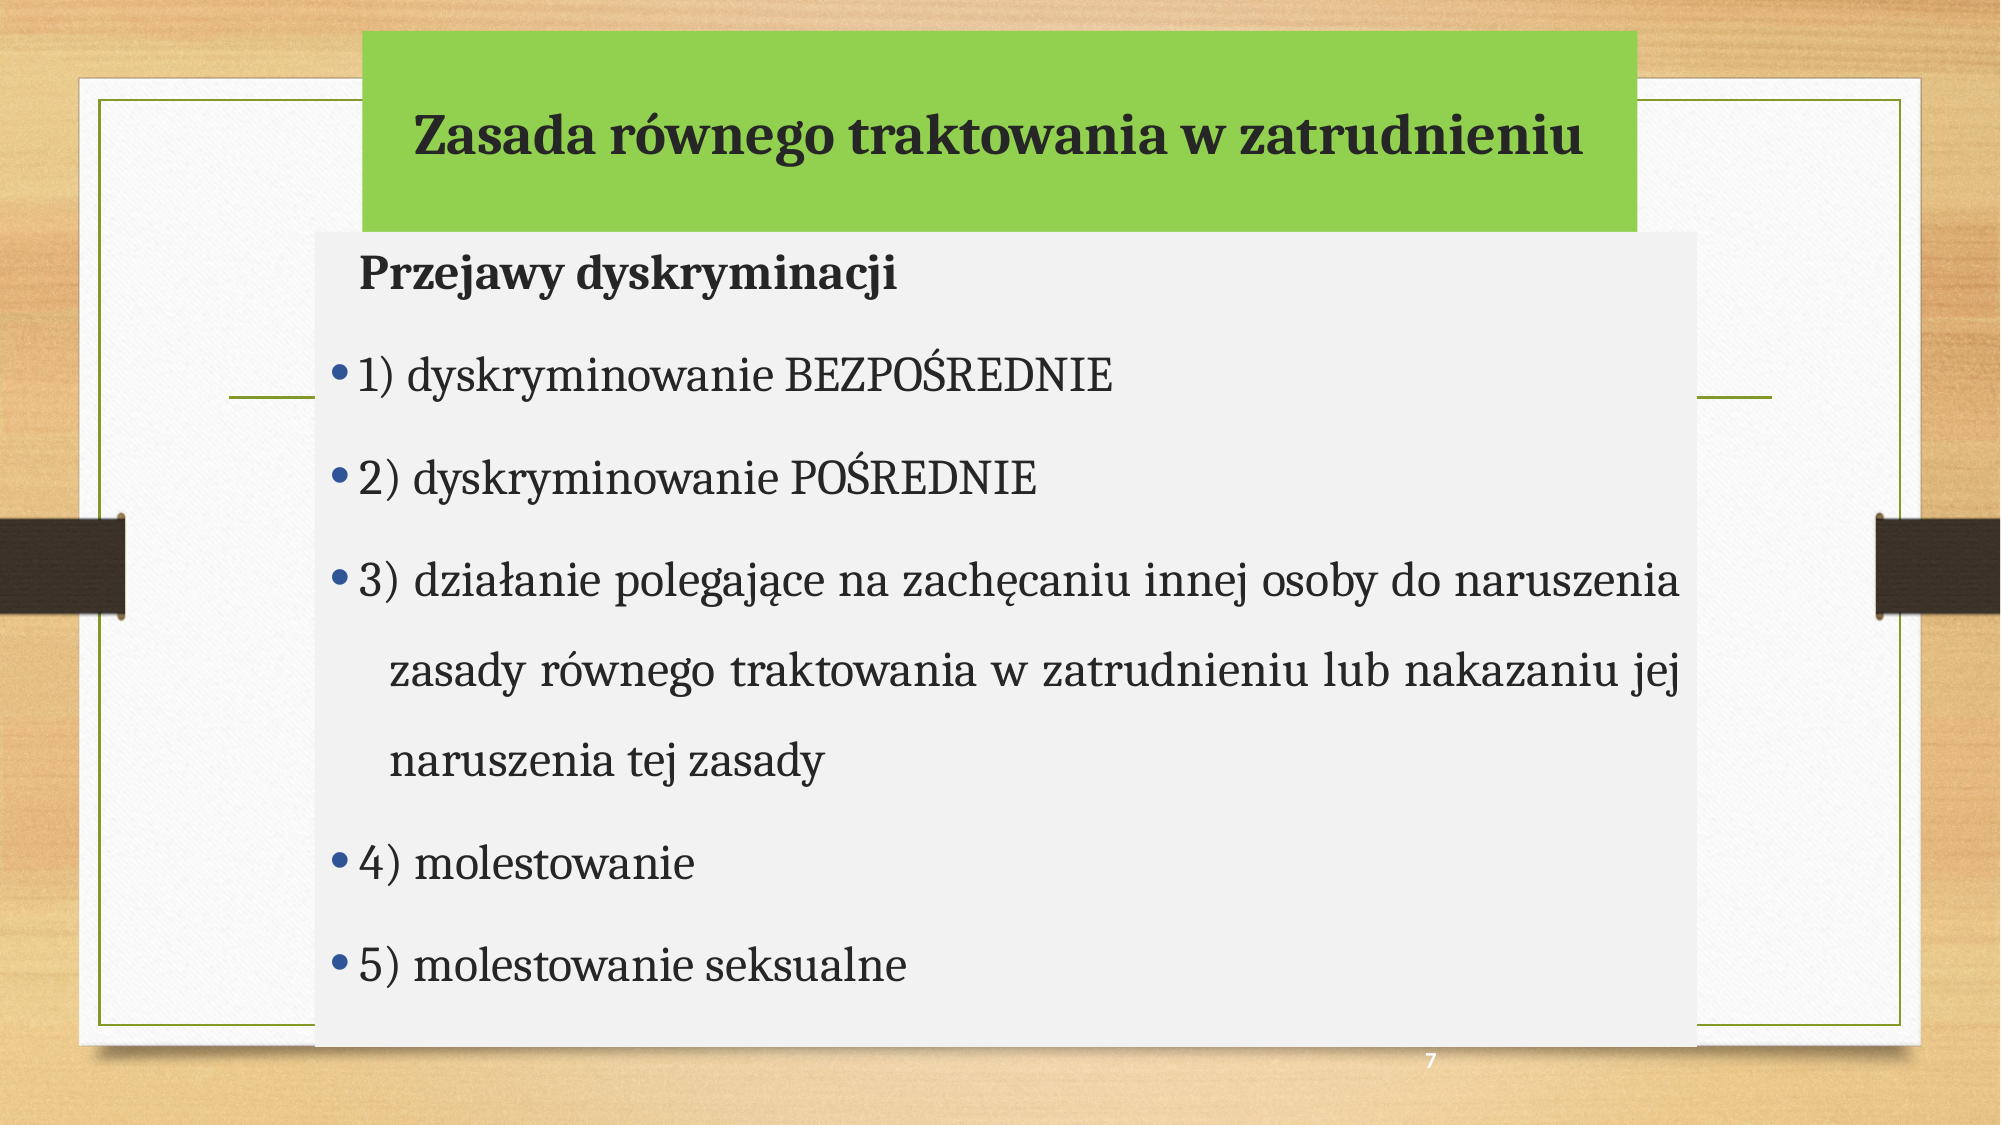

# Zasada równego traktowania w zatrudnieniu
Przejawy dyskryminacji
1) dyskryminowanie BEZPOŚREDNIE
2) dyskryminowanie POŚREDNIE
3) działanie polegające na zachęcaniu innej osoby do naruszenia zasady równego traktowania w zatrudnieniu lub nakazaniu jej naruszenia tej zasady
4) molestowanie
5) molestowanie seksualne